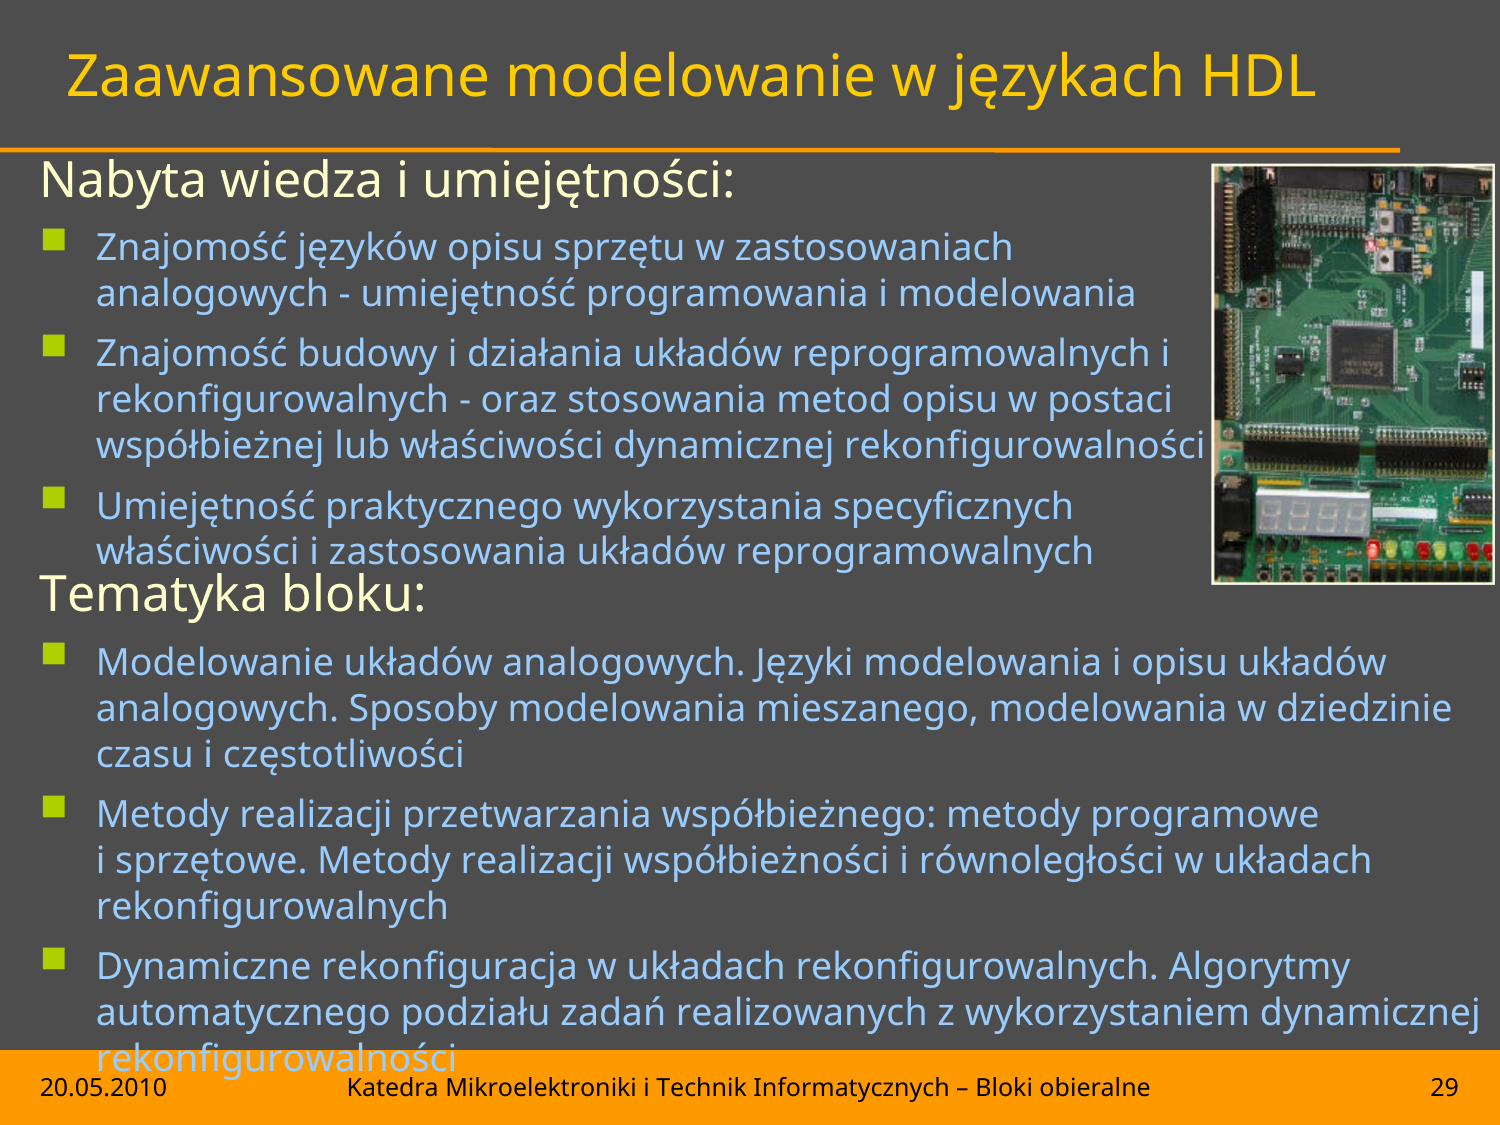

# Zaawansowane modelowanie w językach HDL
Nabyta wiedza i umiejętności:
Znajomość języków opisu sprzętu w zastosowaniach analogowych - umiejętność programowania i modelowania
Znajomość budowy i działania układów reprogramowalnych i rekonfigurowalnych - oraz stosowania metod opisu w postaci współbieżnej lub właściwości dynamicznej rekonfigurowalności
Umiejętność praktycznego wykorzystania specyficznych właściwości i zastosowania układów reprogramowalnych
Tematyka bloku:
Modelowanie układów analogowych. Języki modelowania i opisu układów analogowych. Sposoby modelowania mieszanego, modelowania w dziedzinie czasu i częstotliwości
Metody realizacji przetwarzania współbieżnego: metody programowe i sprzętowe. Metody realizacji współbieżności i równoległości w układach rekonfigurowalnych
Dynamiczne rekonfiguracja w układach rekonfigurowalnych. Algorytmy automatycznego podziału zadań realizowanych z wykorzystaniem dynamicznej rekonfigurowalności
20.05.2010
Katedra Mikroelektroniki i Technik Informatycznych – Bloki obieralne
29